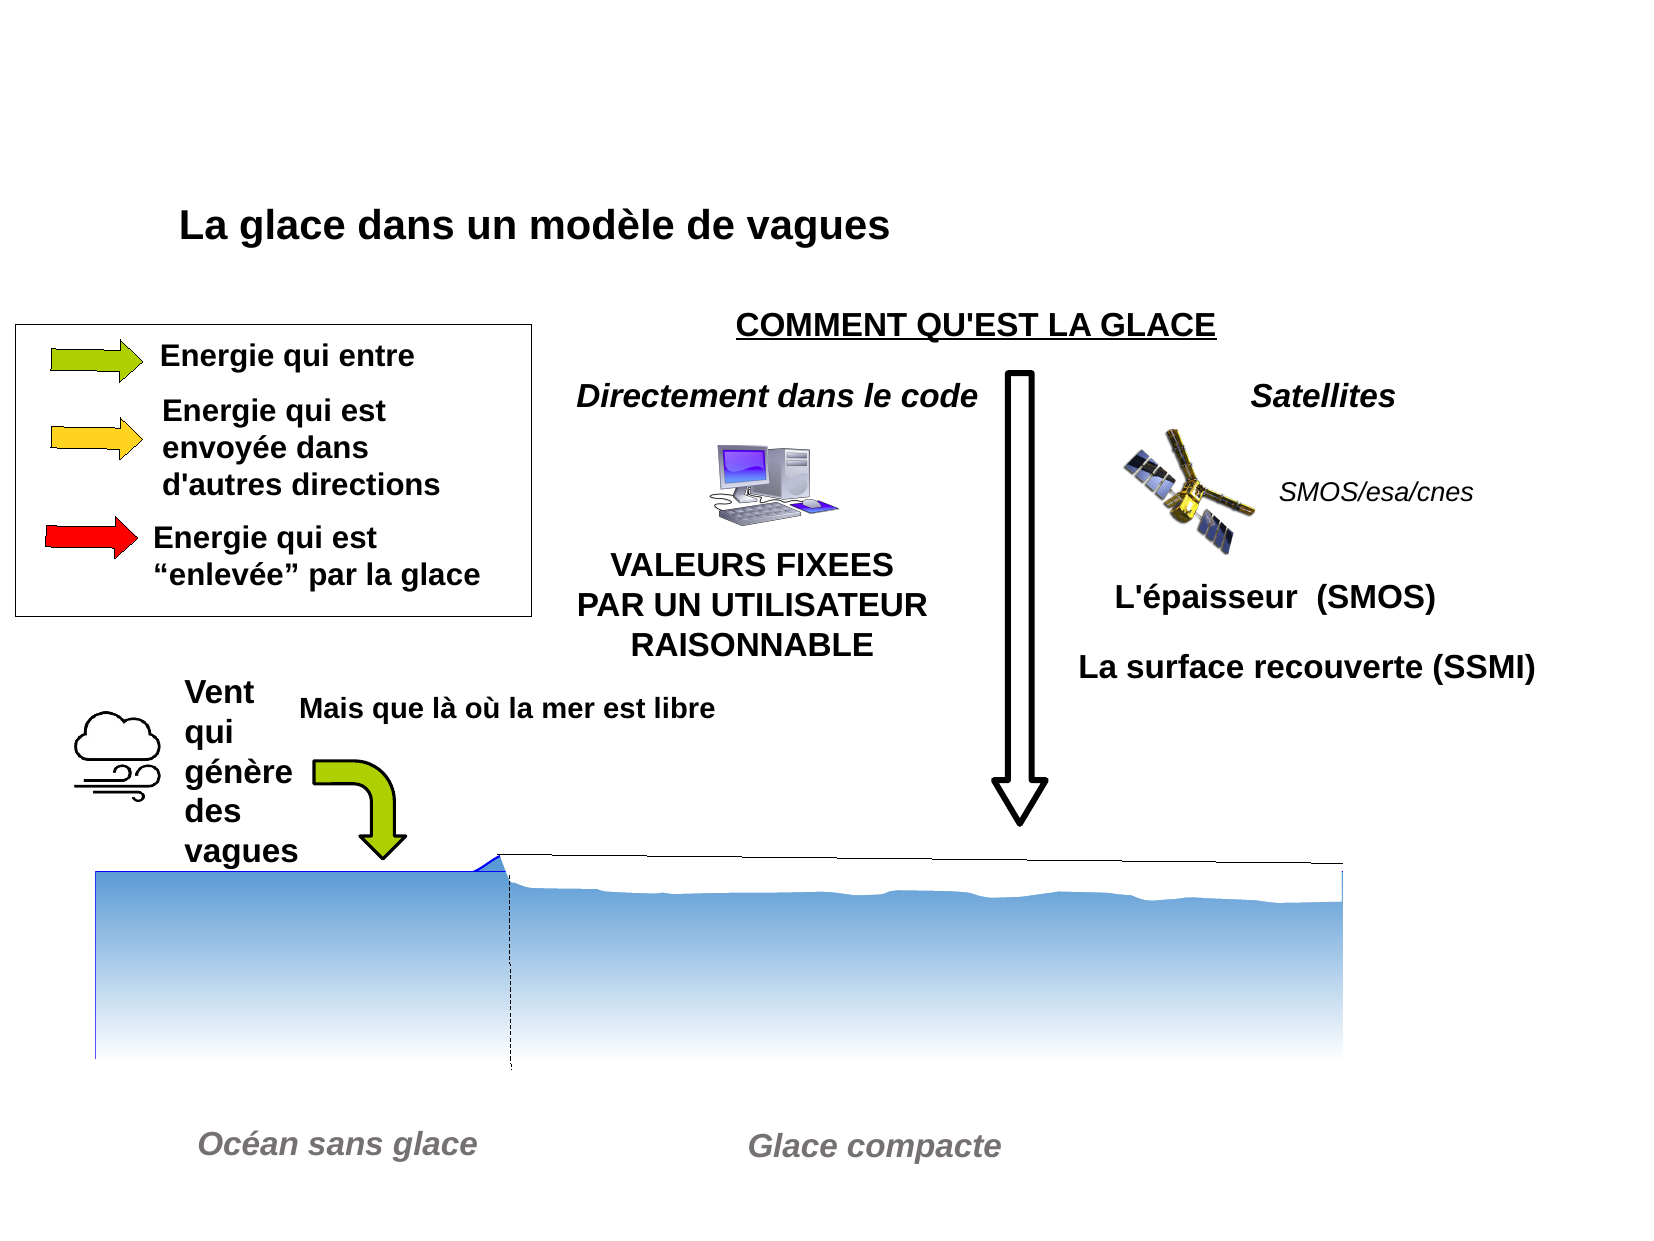

La glace dans un modèle de vagues
COMMENT QU'EST LA GLACE
Energie qui entre
Directement dans le code
Satellites
Energie qui est envoyée dans d'autres directions
SMOS/esa/cnes
Energie qui est “enlevée” par la glace
VALEURS FIXEES
PAR UN UTILISATEUR
RAISONNABLE
L'épaisseur (SMOS)
La surface recouverte (SSMI)
Vent
qui génère des vagues
Mais que là où la mer est libre
 Océan sans glace
Glace compacte